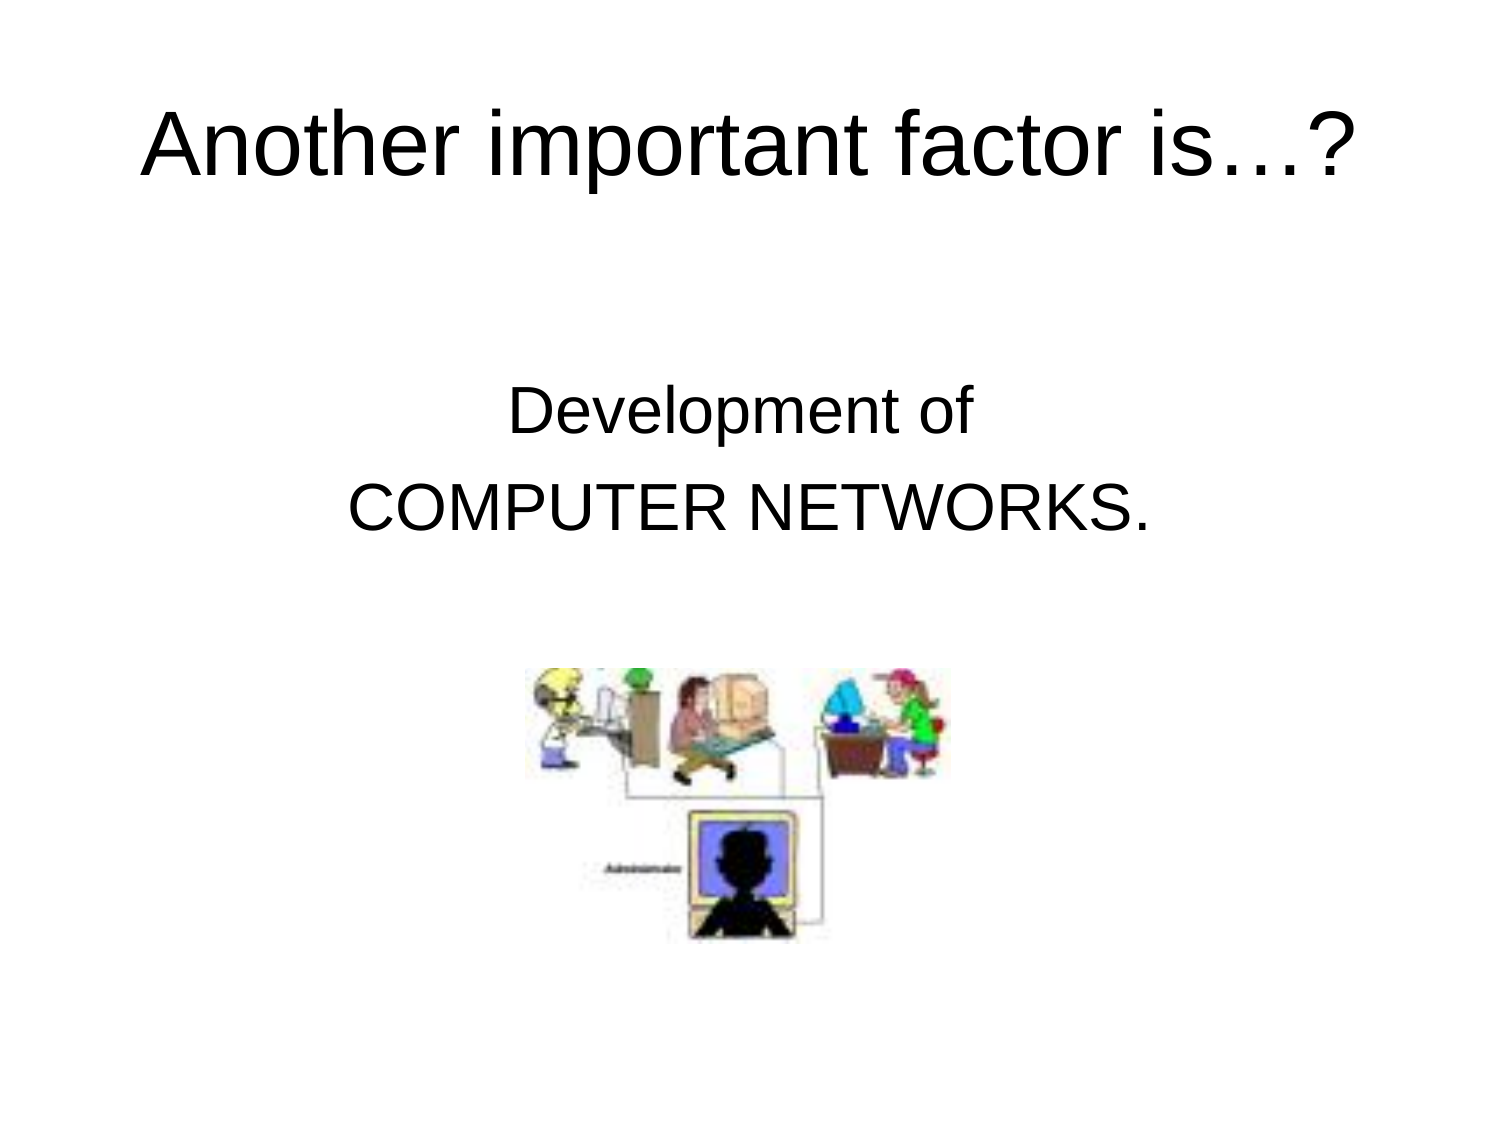

# Another important factor is…?
Development of
COMPUTER NETWORKS.